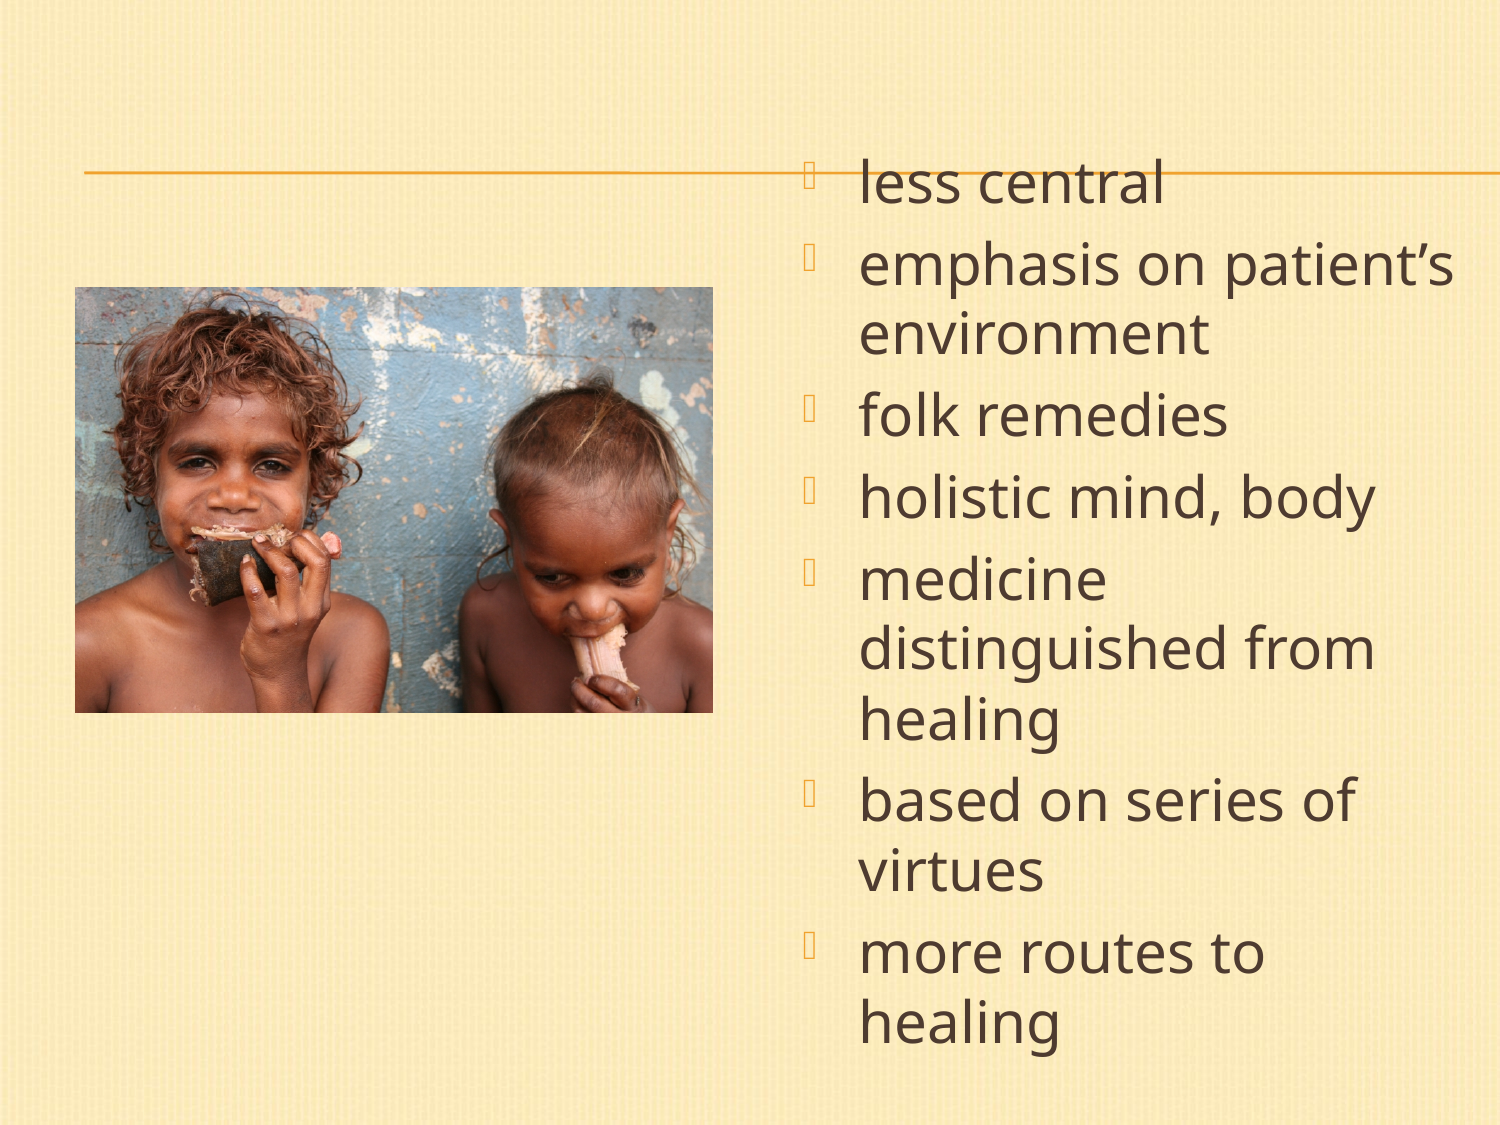

# less central
emphasis on patient’s environment
folk remedies
holistic mind, body
medicine distinguished from healing
based on series of virtues
more routes to healing